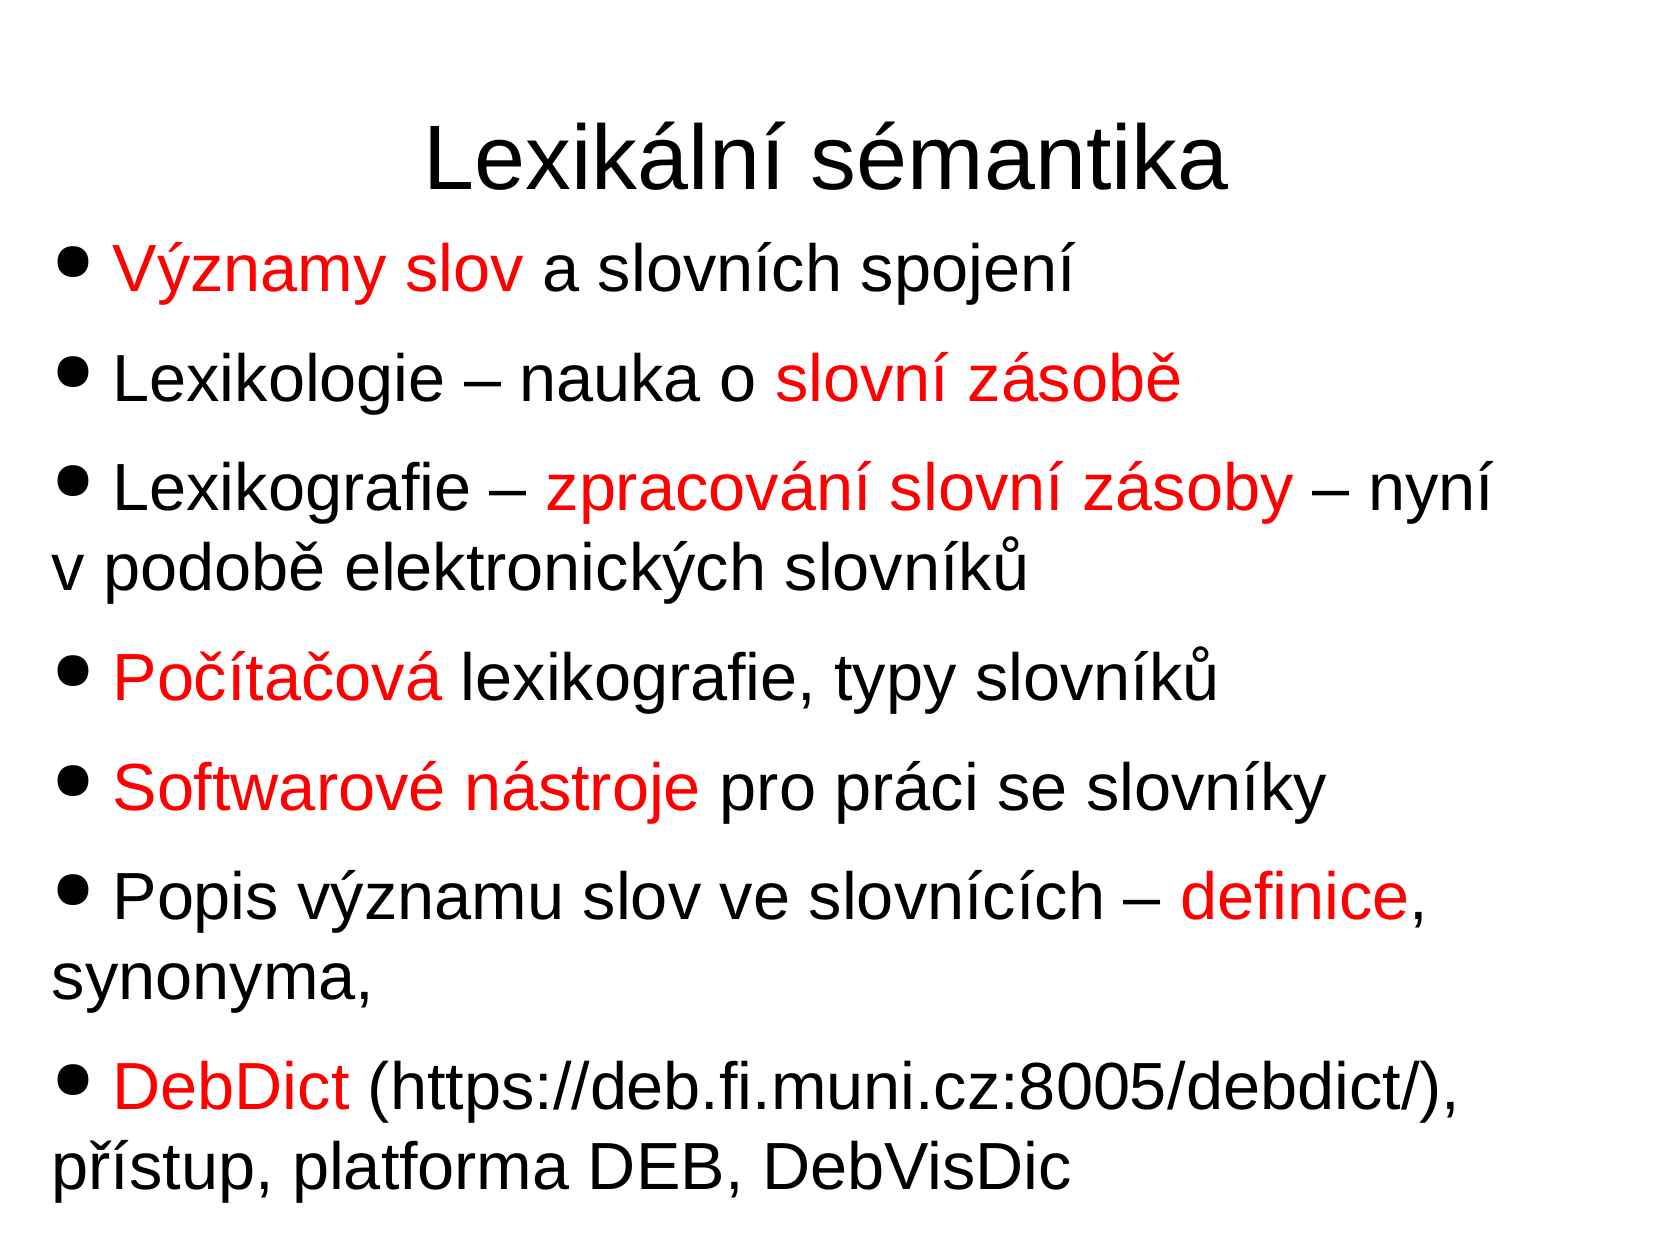

# Lexikální sémantika
 Významy slov a slovních spojení
 Lexikologie – nauka o slovní zásobě
 Lexikografie – zpracování slovní zásoby – nyní v podobě elektronických slovníků
 Počítačová lexikografie, typy slovníků
 Softwarové nástroje pro práci se slovníky
 Popis významu slov ve slovnících – definice, synonyma,
 DebDict (https://deb.fi.muni.cz:8005/debdict/), přístup, platforma DEB, DebVisDic